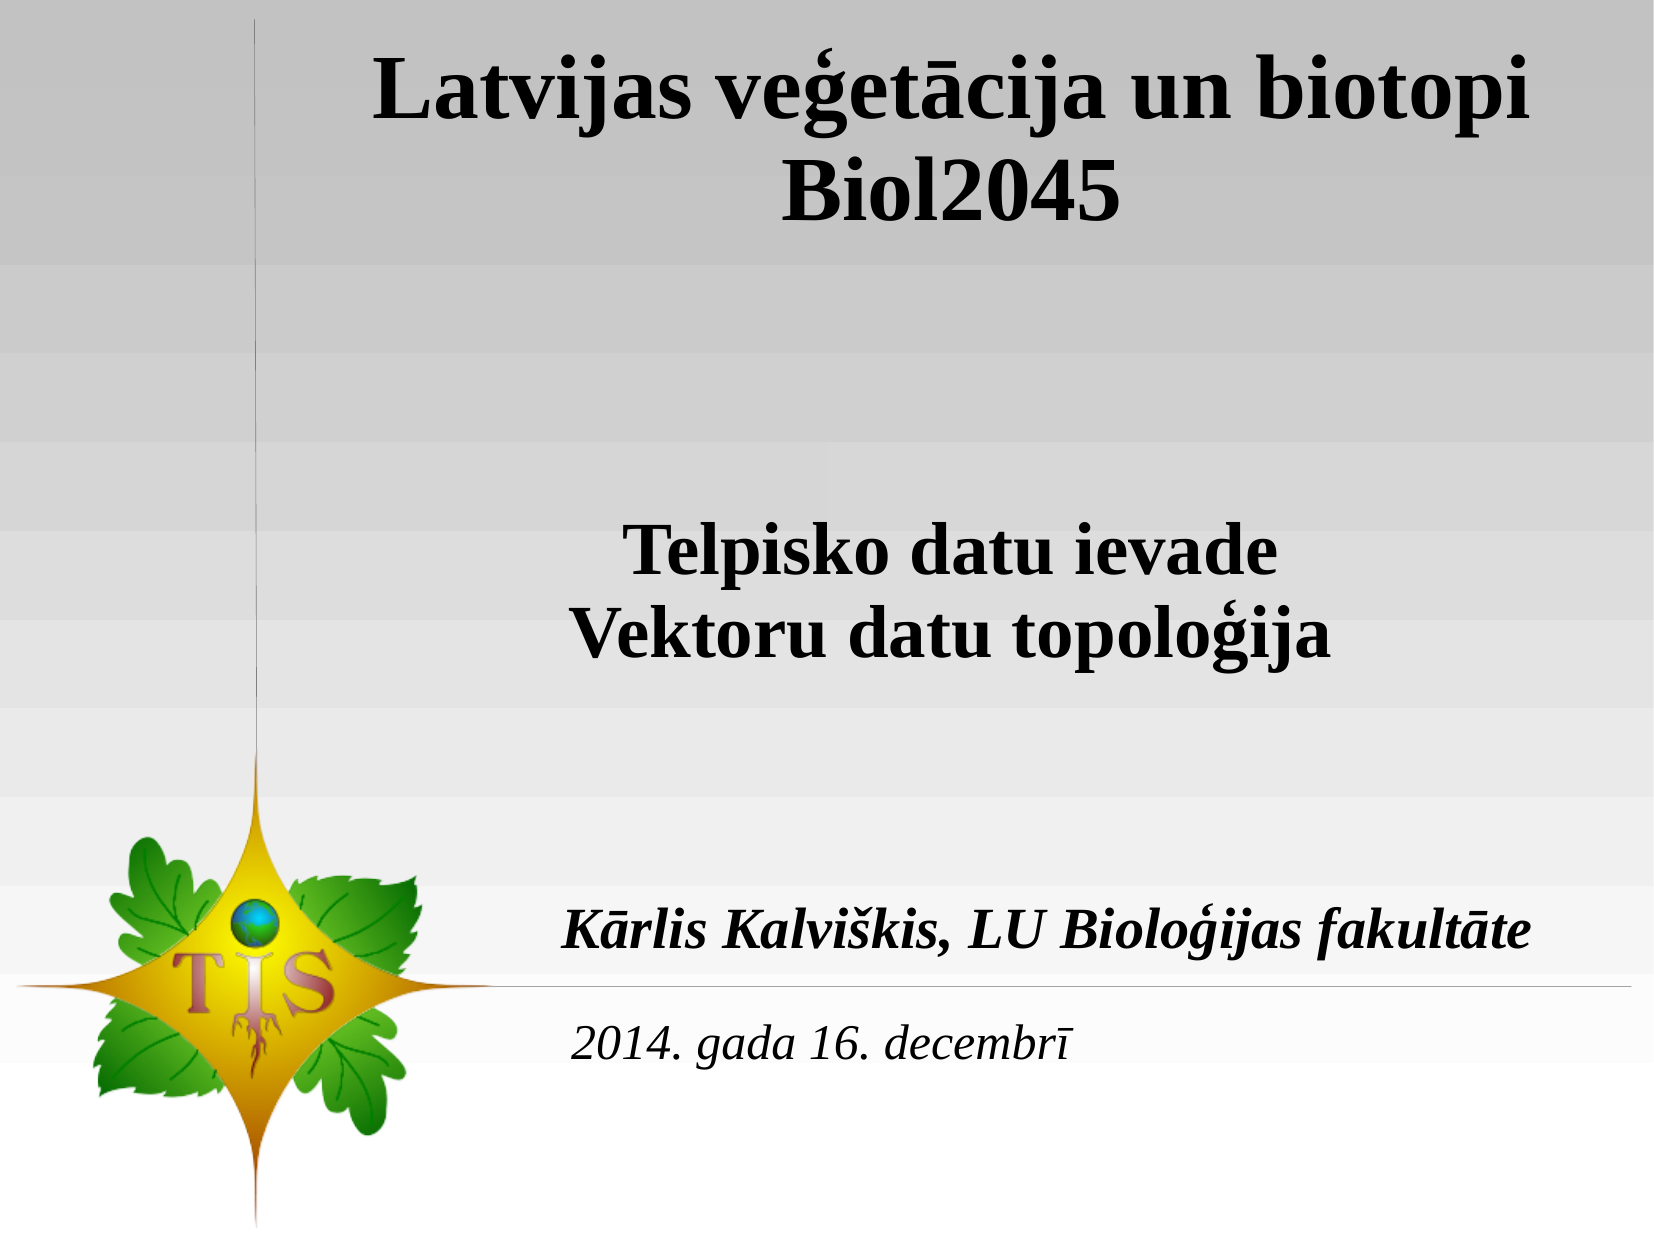

# Telpisko datu ievade Vektoru datu topoloģija
2014. gada 16. decembrī